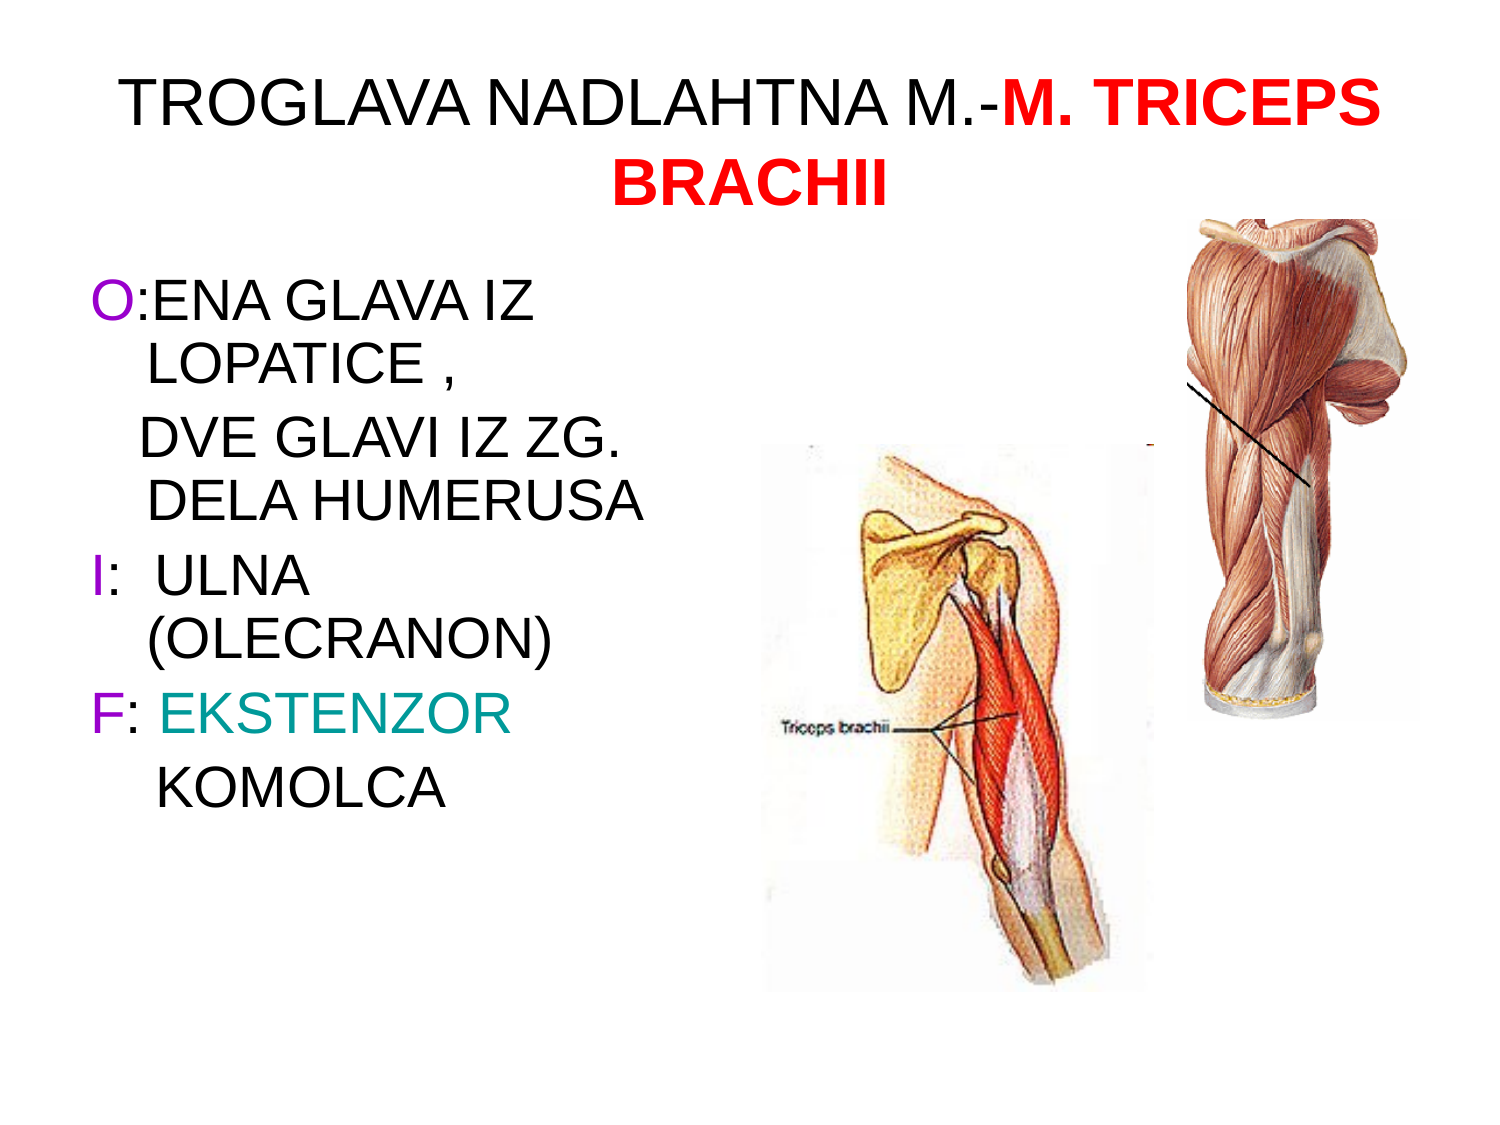

# TROGLAVA NADLAHTNA M.-M. TRICEPS BRACHII
O:ENA GLAVA IZ LOPATICE ,
 DVE GLAVI IZ ZG. DELA HUMERUSA
I: ULNA (OLECRANON)
F: EKSTENZOR
 KOMOLCA